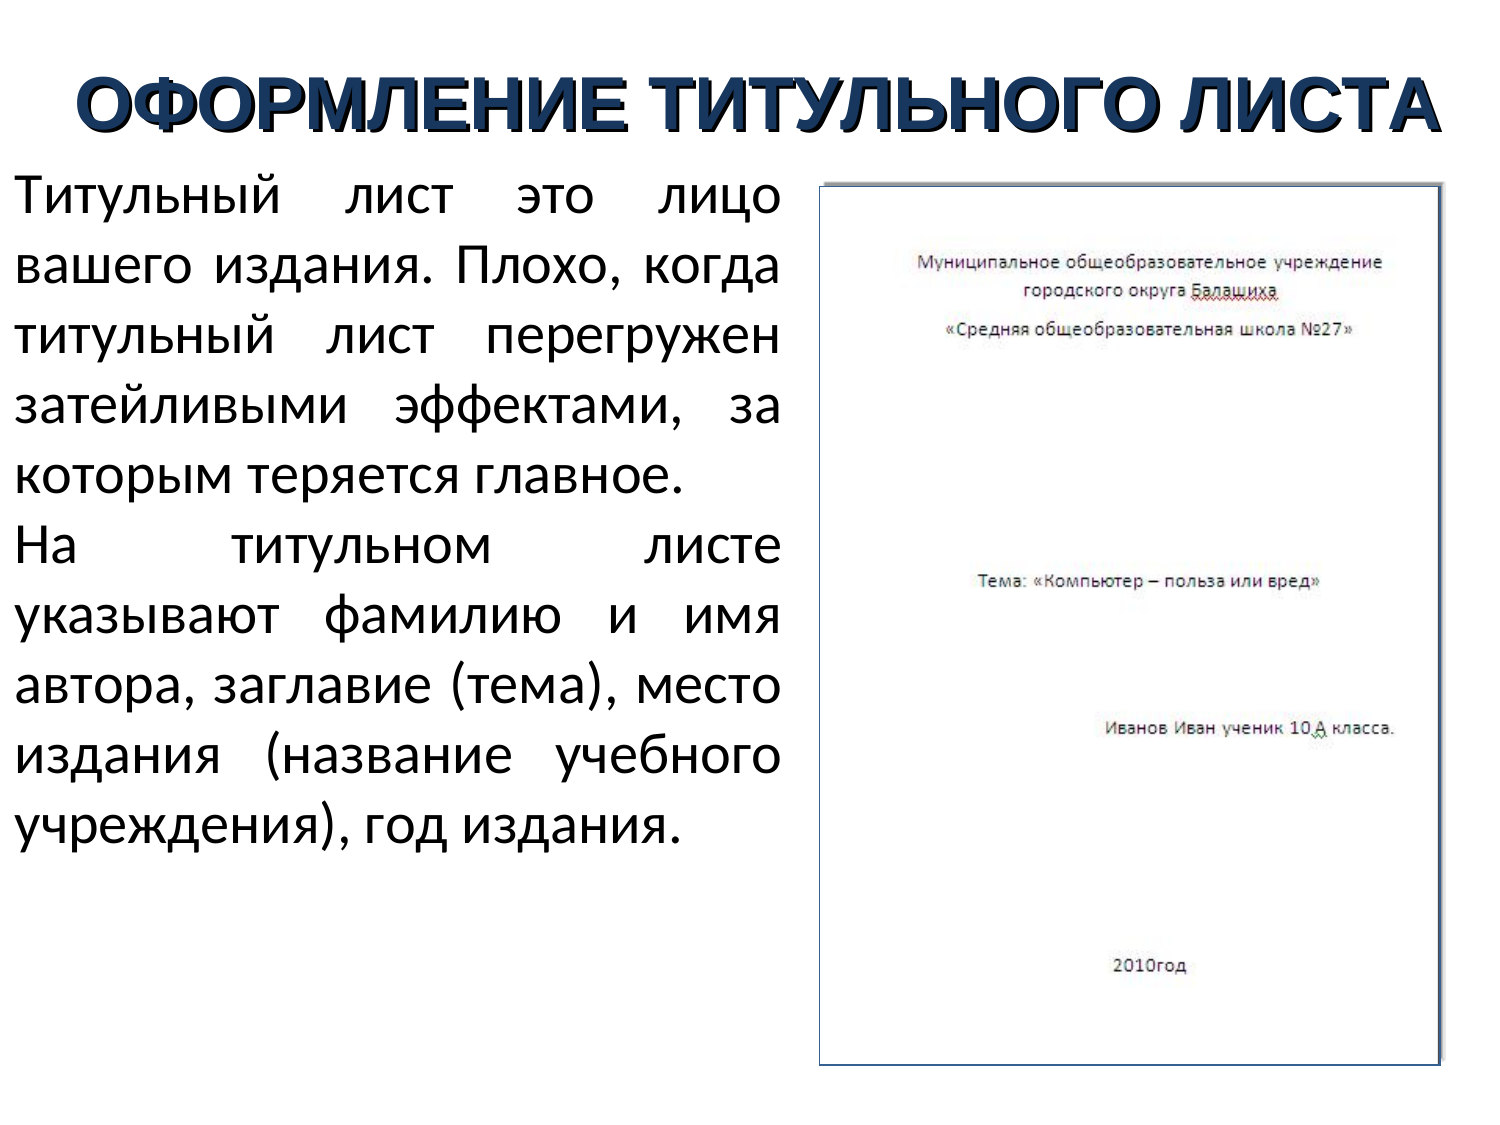

ОФОРМЛЕНИЕ ТИТУЛЬНОГО ЛИСТА
Титульный лист это лицо вашего издания. Плохо, когда титульный лист перегружен затейливыми эффектами, за которым теряется главное.
На титульном листе указывают фамилию и имя автора, заглавие (тема), место издания (название учебного учреждения), год издания.